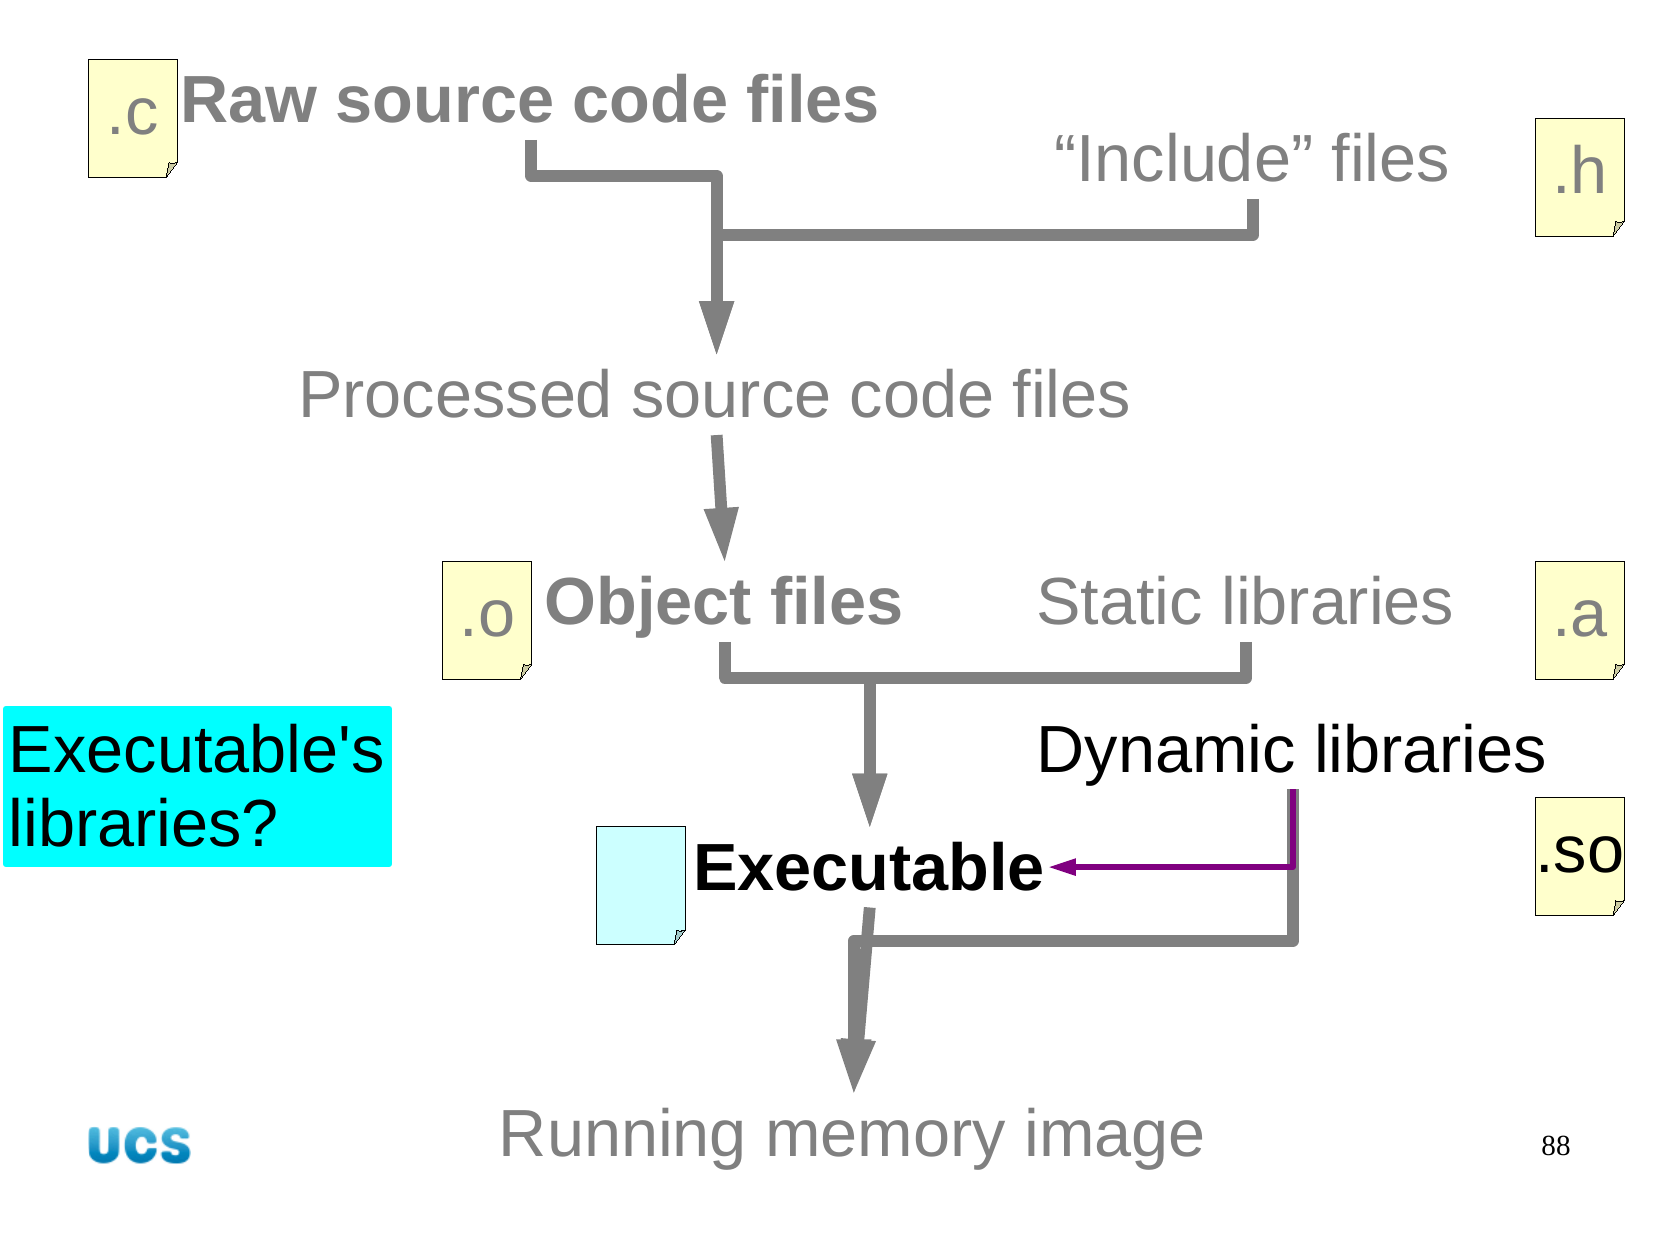

.c
Raw source code files
“Include” files
.h
Processed source code files
.o
Object files
Static libraries
.a
Executable's
libraries?
Dynamic libraries
.so
Executable
Running memory image
88